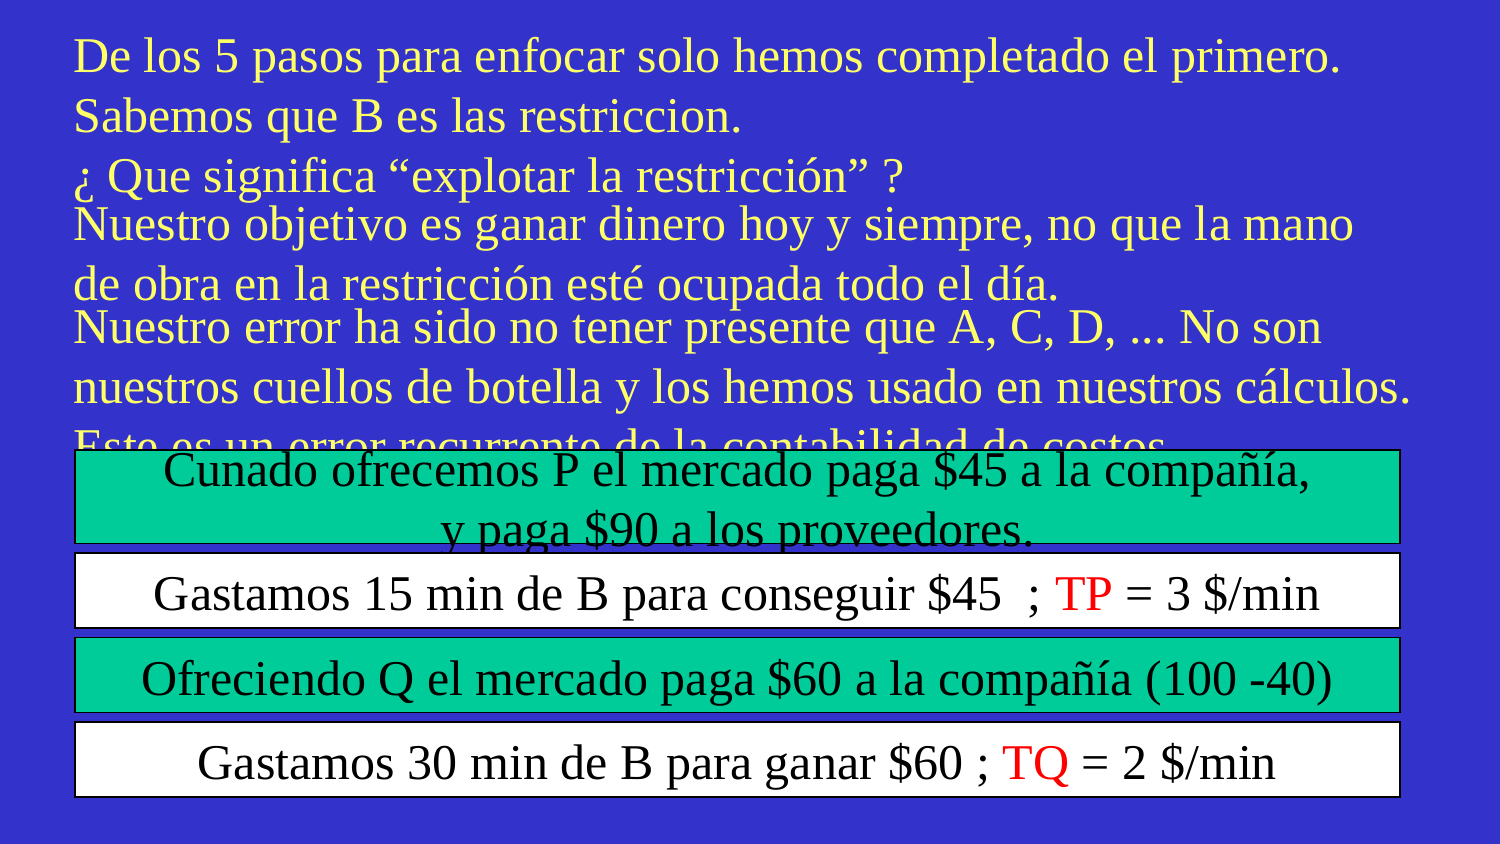

De los 5 pasos para enfocar solo hemos completado el primero.
Sabemos que B es las restriccion.
¿ Que significa “explotar la restricción” ?
Nuestro objetivo es ganar dinero hoy y siempre, no que la mano
de obra en la restricción esté ocupada todo el día.
Nuestro error ha sido no tener presente que A, C, D, ... No son
nuestros cuellos de botella y los hemos usado en nuestros cálculos.
Este es un error recurrente de la contabilidad de costos.
Cunado ofrecemos P el mercado paga $45 a la compañía,
y paga $90 a los proveedores.
Gastamos 15 min de B para conseguir $45 ; TP = 3 $/min
Ofreciendo Q el mercado paga $60 a la compañía (100 -40)
Gastamos 30 min de B para ganar $60 ; TQ = 2 $/min